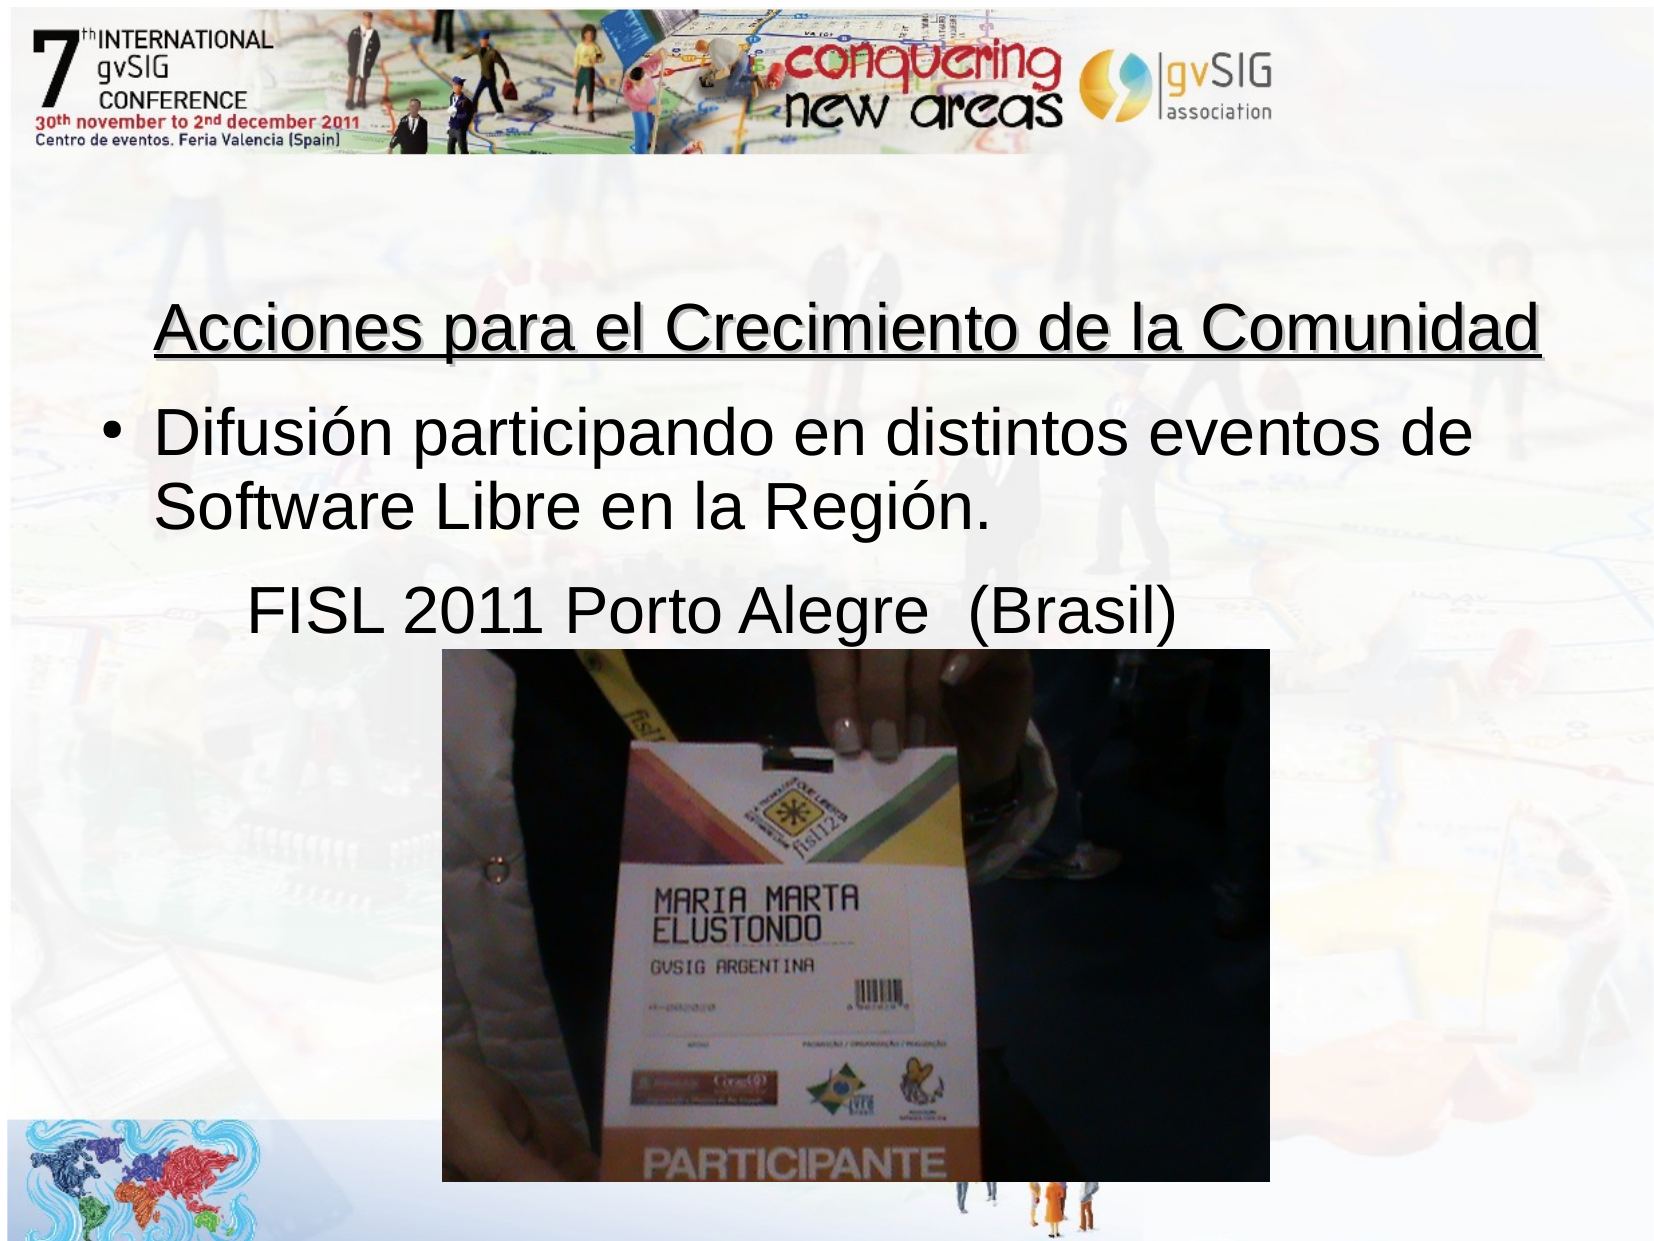

#
Acciones para el Crecimiento de la Comunidad
Difusión participando en distintos eventos de Software Libre en la Región.
 FISL 2011 Porto Alegre (Brasil)